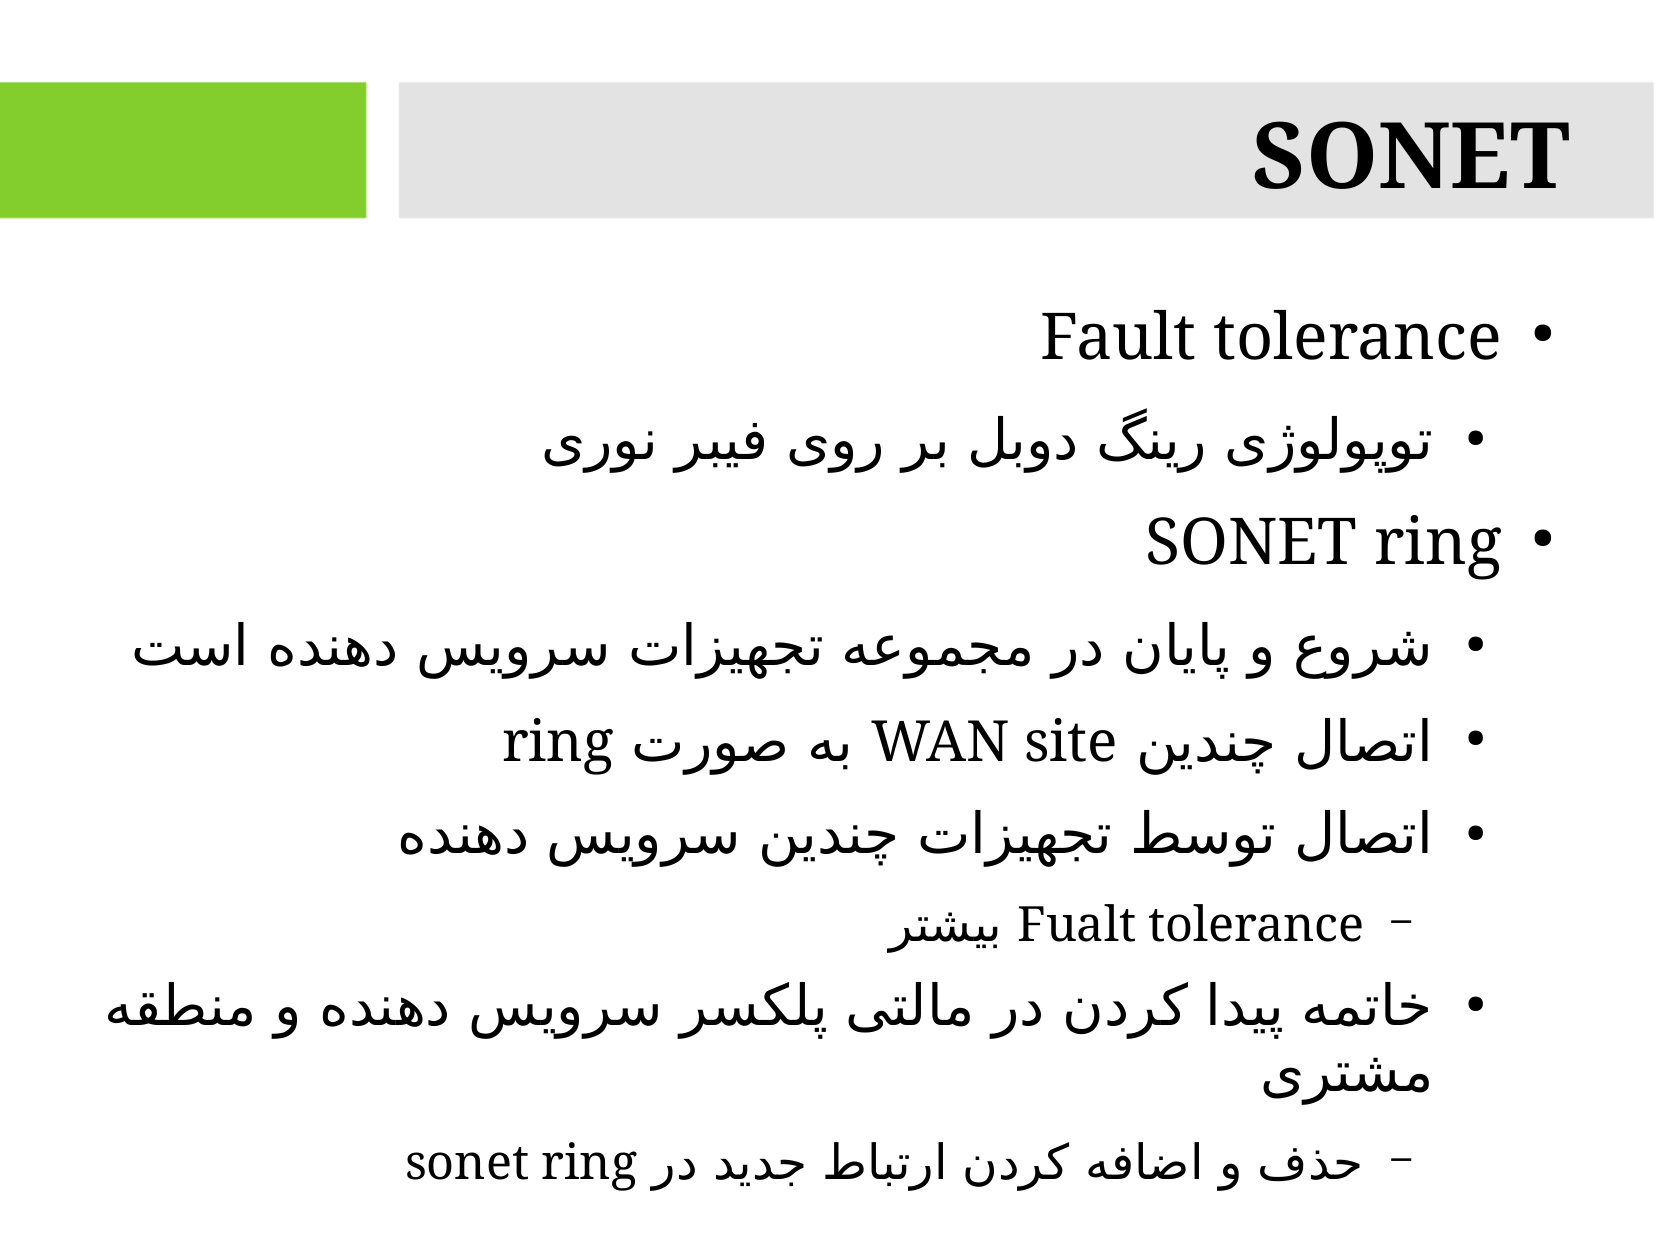

# SONET
Fault tolerance
توپولوژی رینگ دوبل بر روی فیبر نوری
SONET ring
شروع و پایان در مجموعه تجهیزات سرویس دهنده است
اتصال چندین WAN site به صورت ring
اتصال توسط تجهیزات چندین سرویس دهنده
Fualt tolerance بیشتر
خاتمه پیدا کردن در مالتی پلکسر سرویس دهنده و منطقه مشتری
حذف و اضافه کردن ارتباط جدید در sonet ring